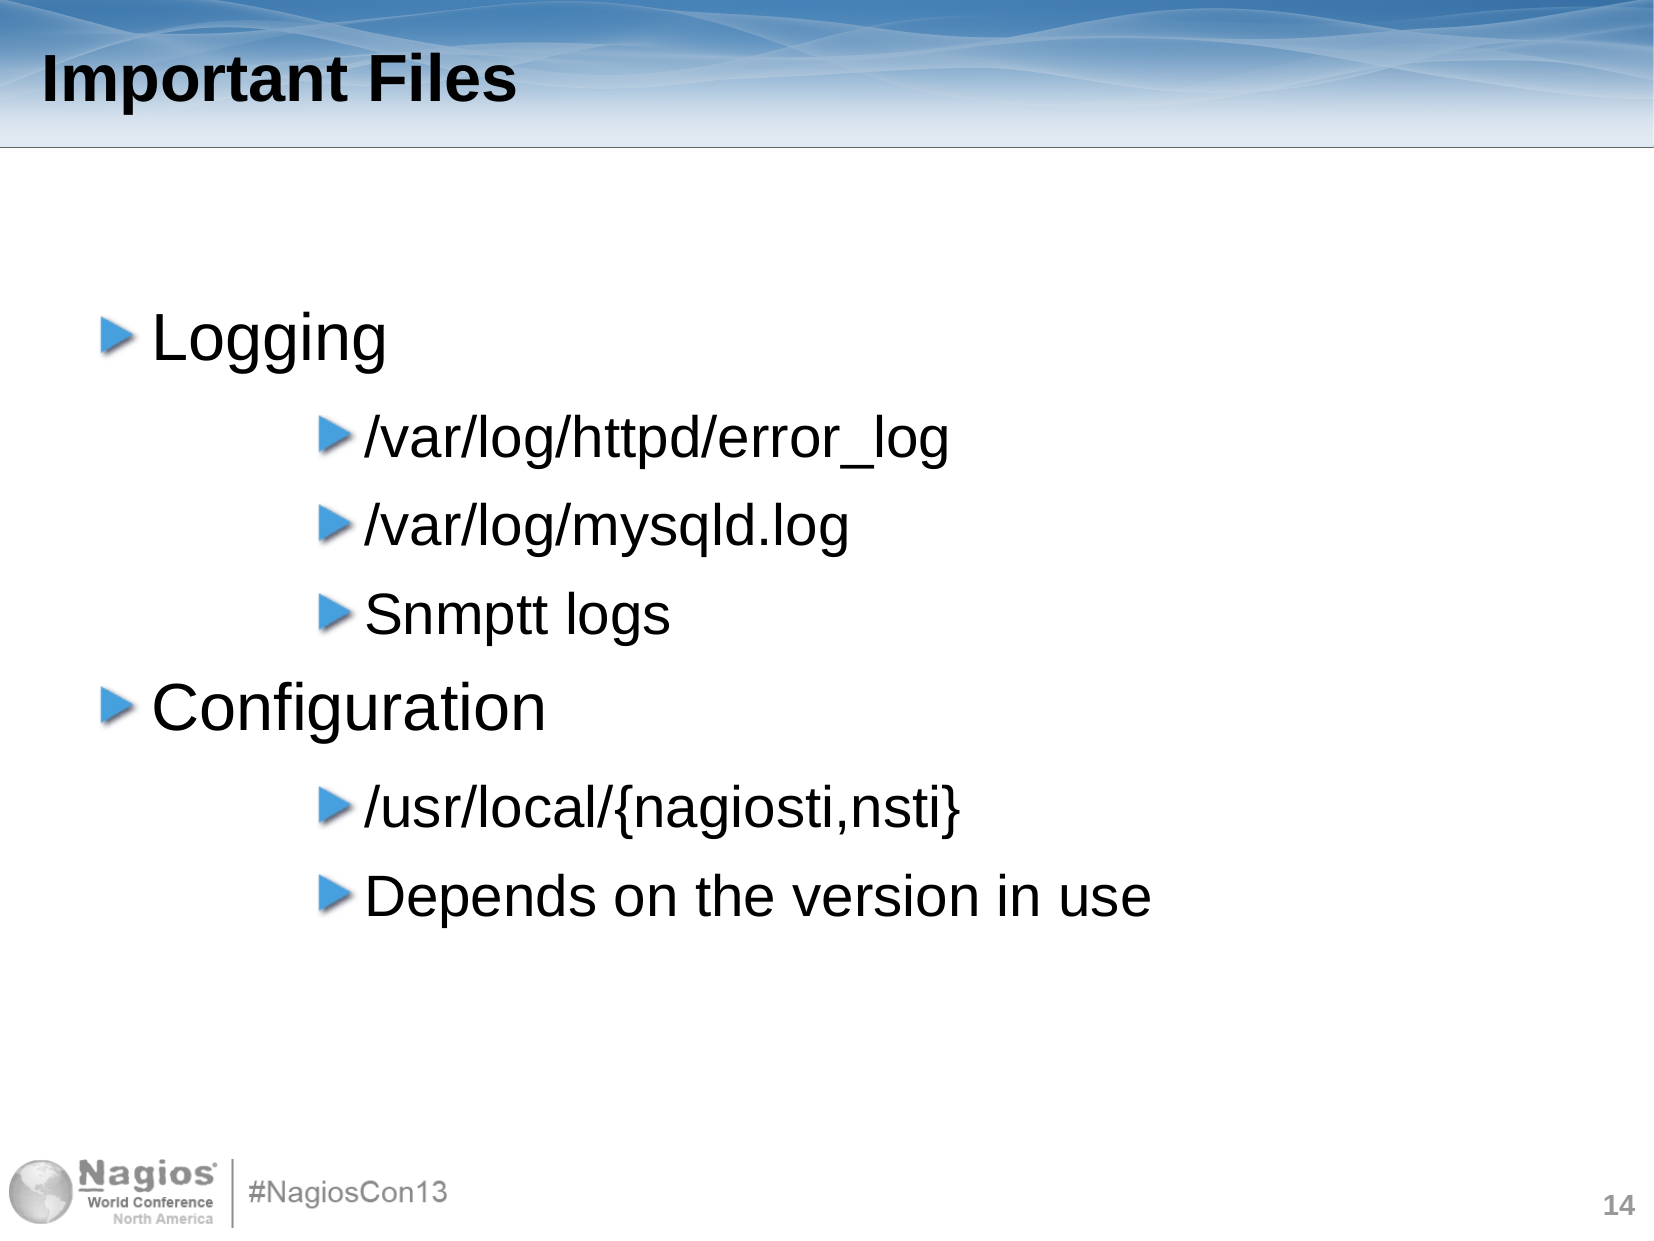

# Important Files
Logging
/var/log/httpd/error_log
/var/log/mysqld.log
Snmptt logs
Configuration
/usr/local/{nagiosti,nsti}
Depends on the version in use
14